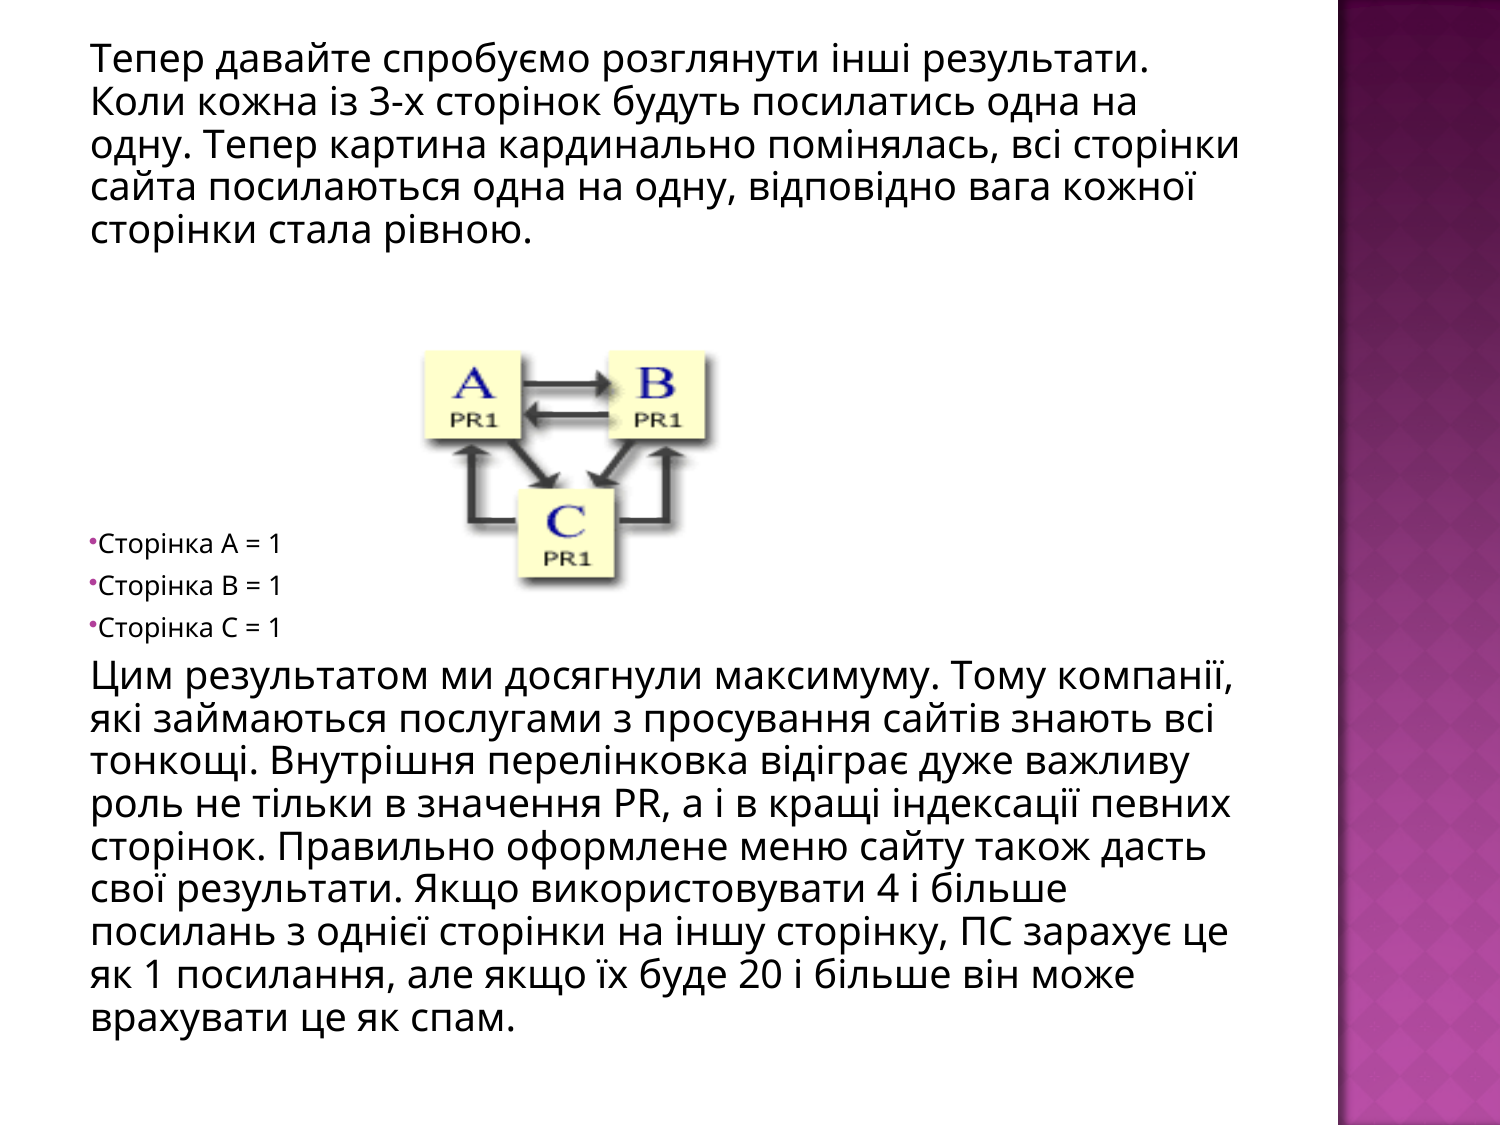

# Тепер давайте спробуємо розглянути інші результати. Коли кожна із 3-х сторінок будуть посилатись одна на одну. Тепер картина кардинально помінялась, всі сторінки сайта посилаються одна на одну, відповідно вага кожної сторінки стала рівною.
Сторінка А = 1
Сторінка B = 1
Сторінка C = 1
Цим результатом ми досягнули максимуму. Тому компанії, які займаються послугами з просування сайтів знають всі тонкощі. Внутрішня перелінковка відіграє дуже важливу роль не тільки в значення PR, а і в кращі індексації певних сторінок. Правильно оформлене меню сайту також дасть свої результати. Якщо використовувати 4 і більше посилань з однієї сторінки на іншу сторінку, ПС зарахує це як 1 посилання, але якщо їх буде 20 і більше він може врахувати це як спам.